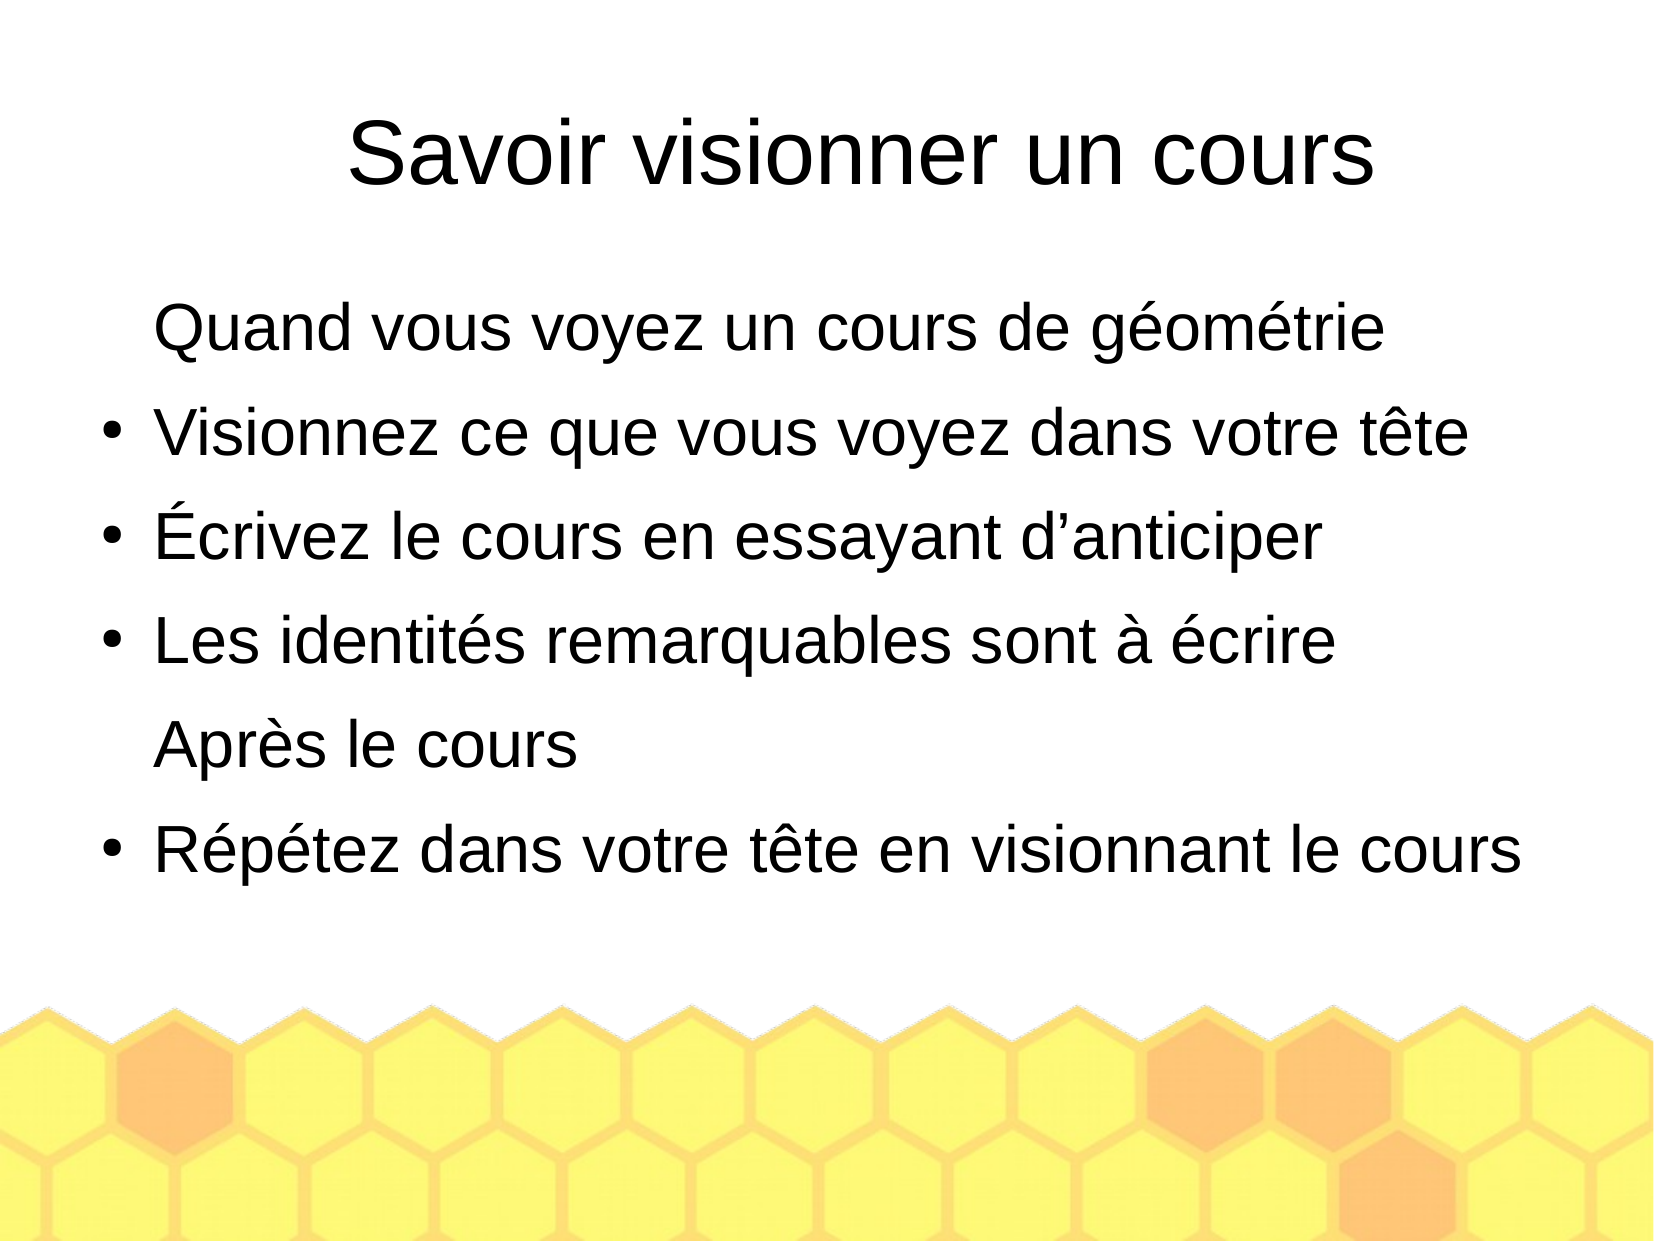

# Savoir visionner un cours
Quand vous voyez un cours de géométrie
Visionnez ce que vous voyez dans votre tête
Écrivez le cours en essayant d’anticiper
Les identités remarquables sont à écrire
Après le cours
Répétez dans votre tête en visionnant le cours